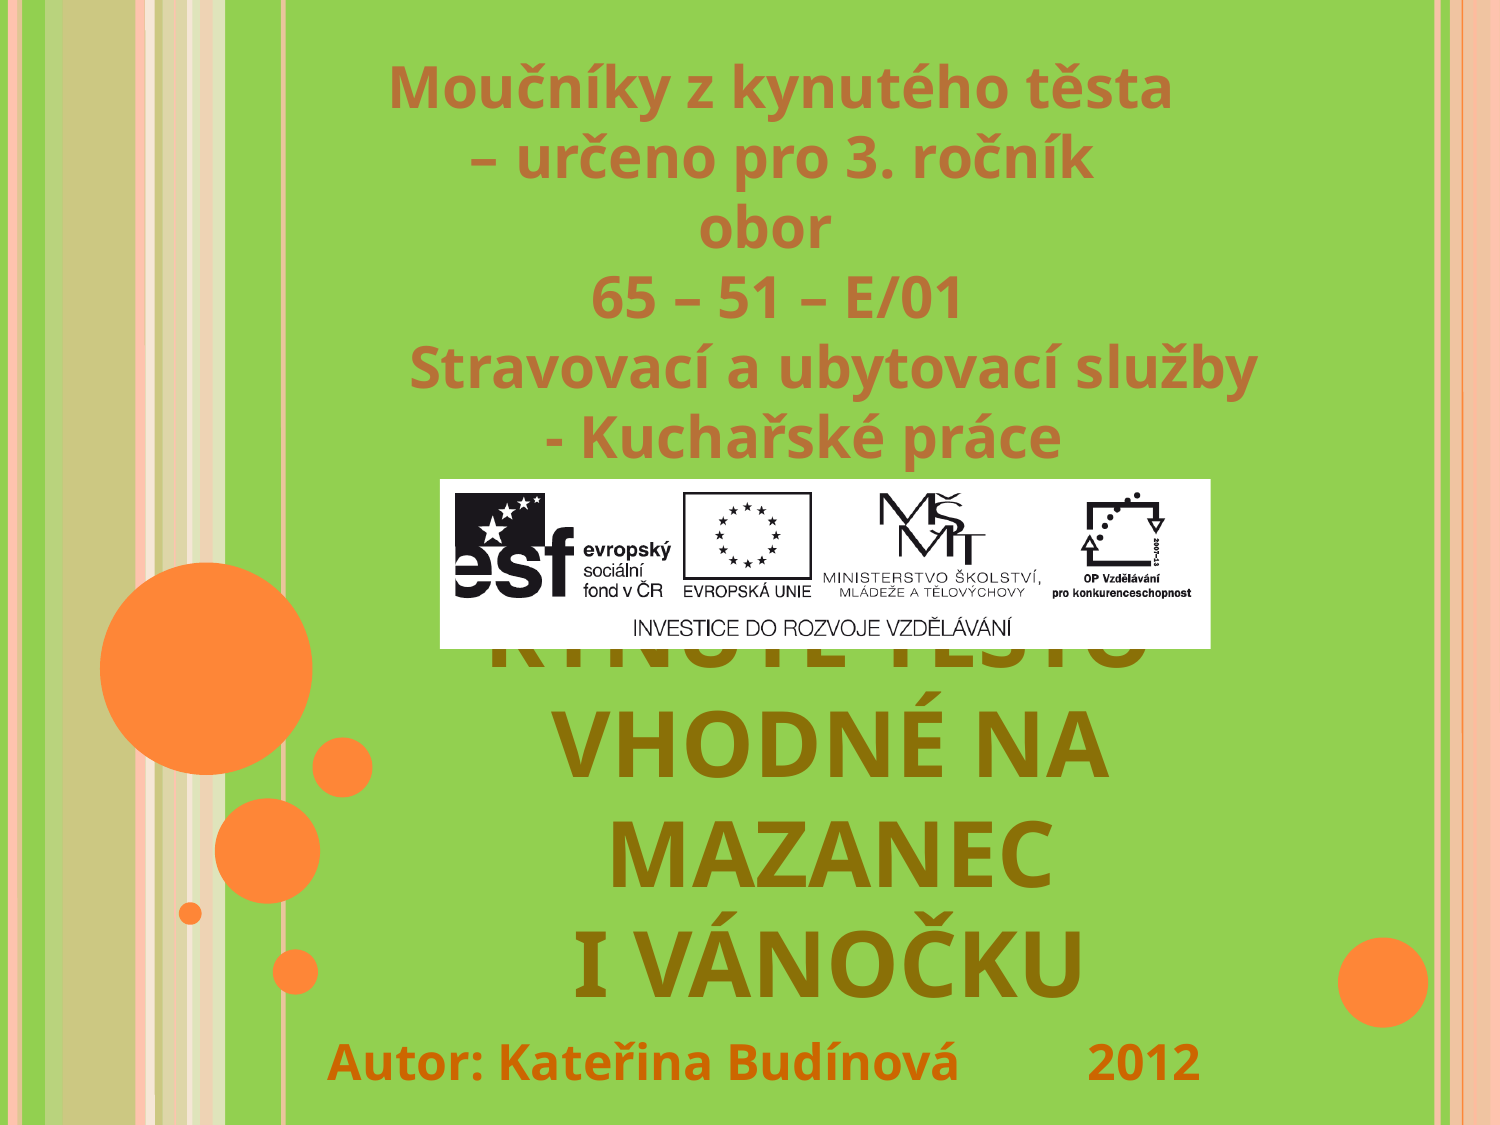

Moučníky z kynutého těsta
 – určeno pro 3. ročník
 obor
 65 – 51 – E/01
 Stravovací a ubytovací služby
 - Kuchařské práce
# KYNUTÉ TĚSTO VHODNÉ NA MAZANEC I VÁNOČKU
Autor: Kateřina Budínová 2012